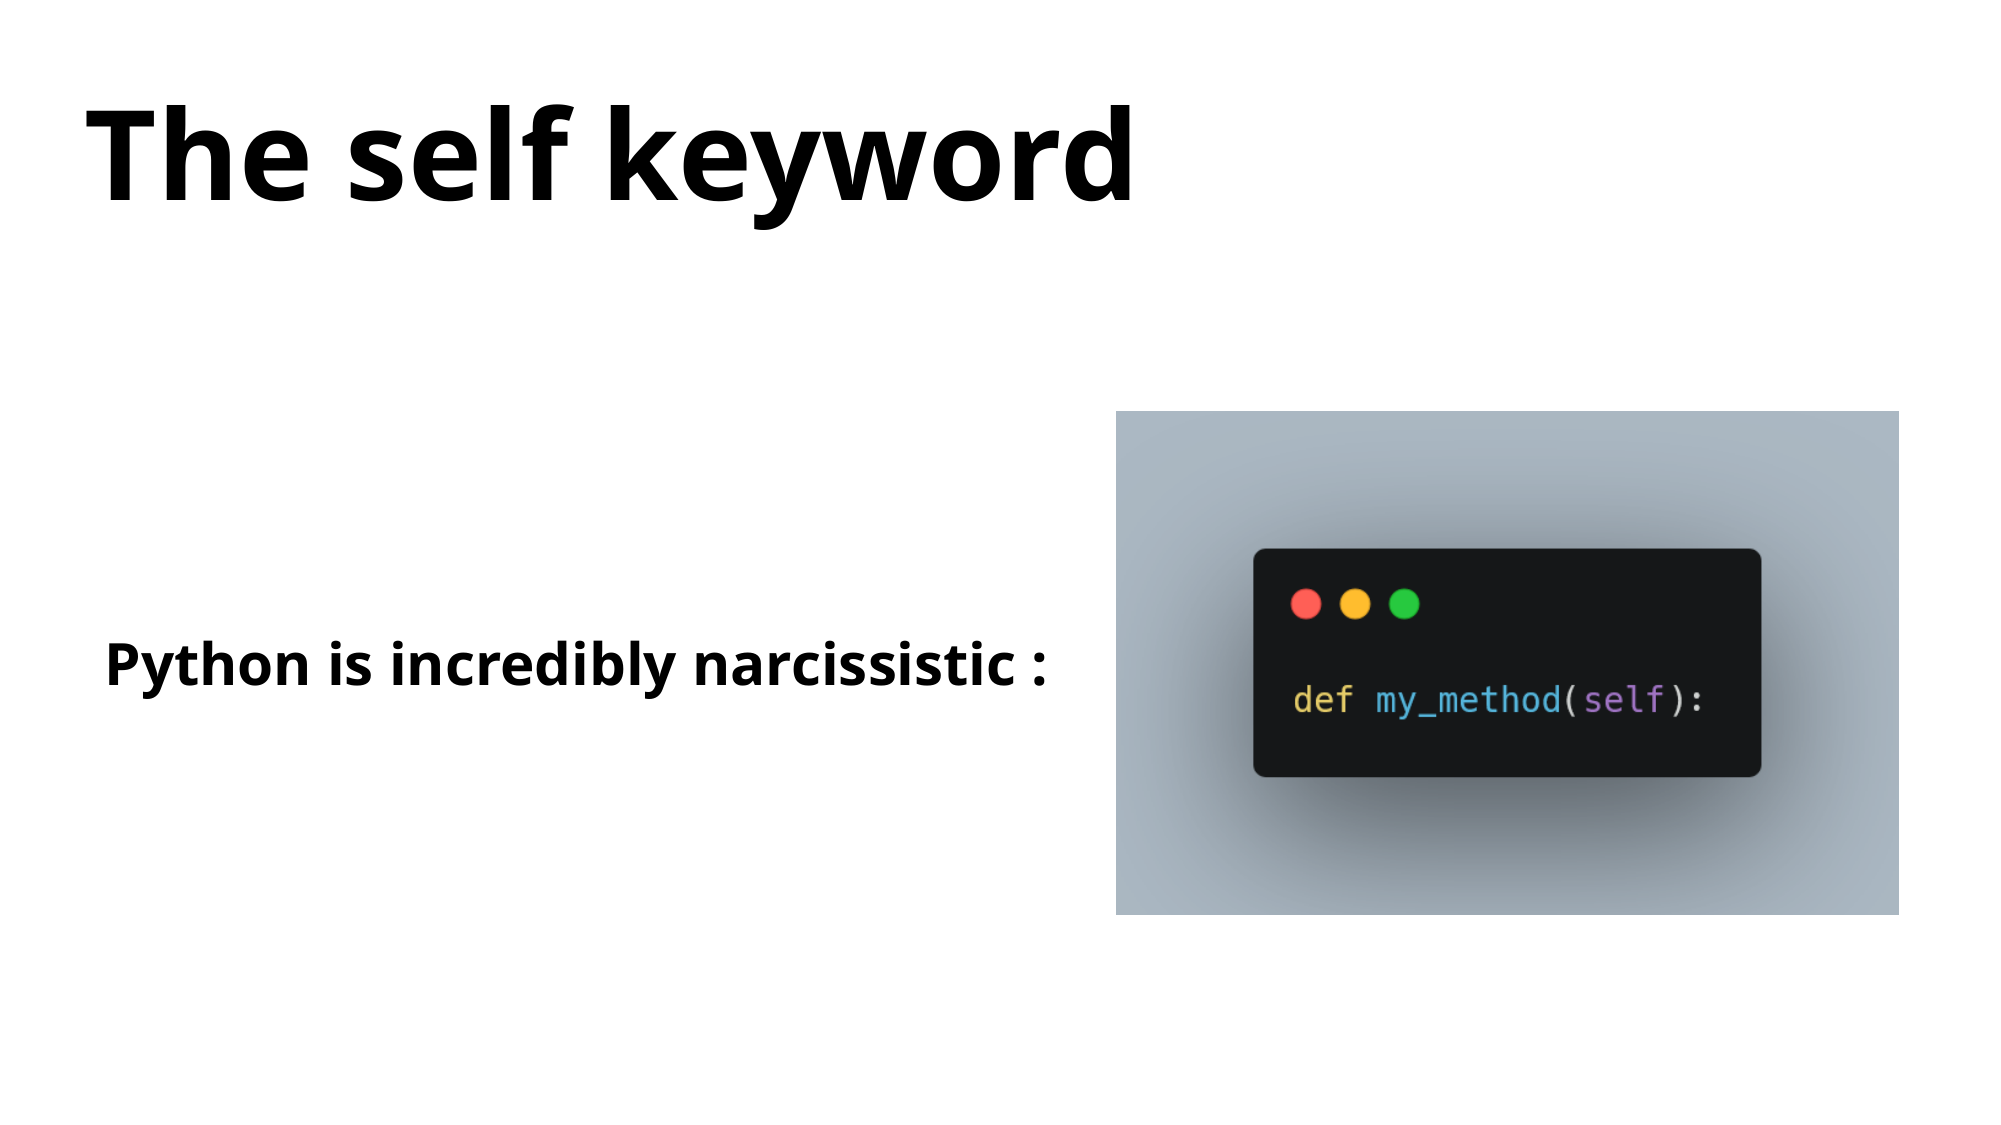

The self keyword
Python is incredibly narcissistic :